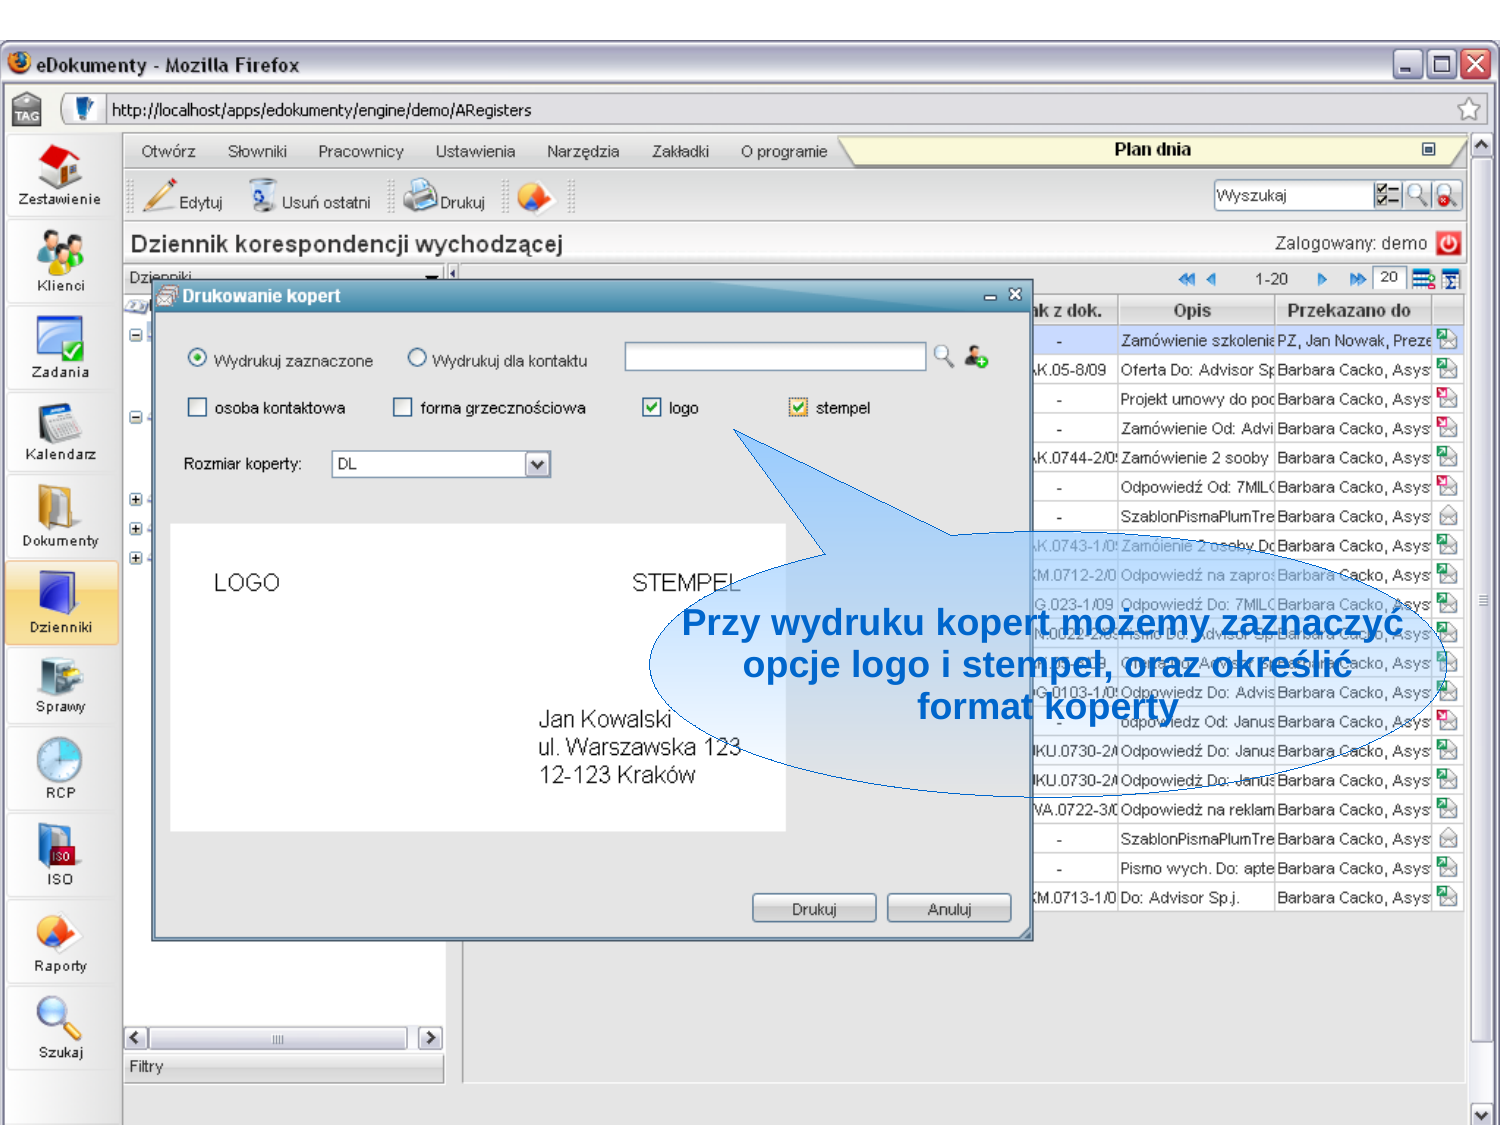

Przy wydruku kopert możemy zaznaczyć
opcje logo i stempel, oraz określić
format koperty